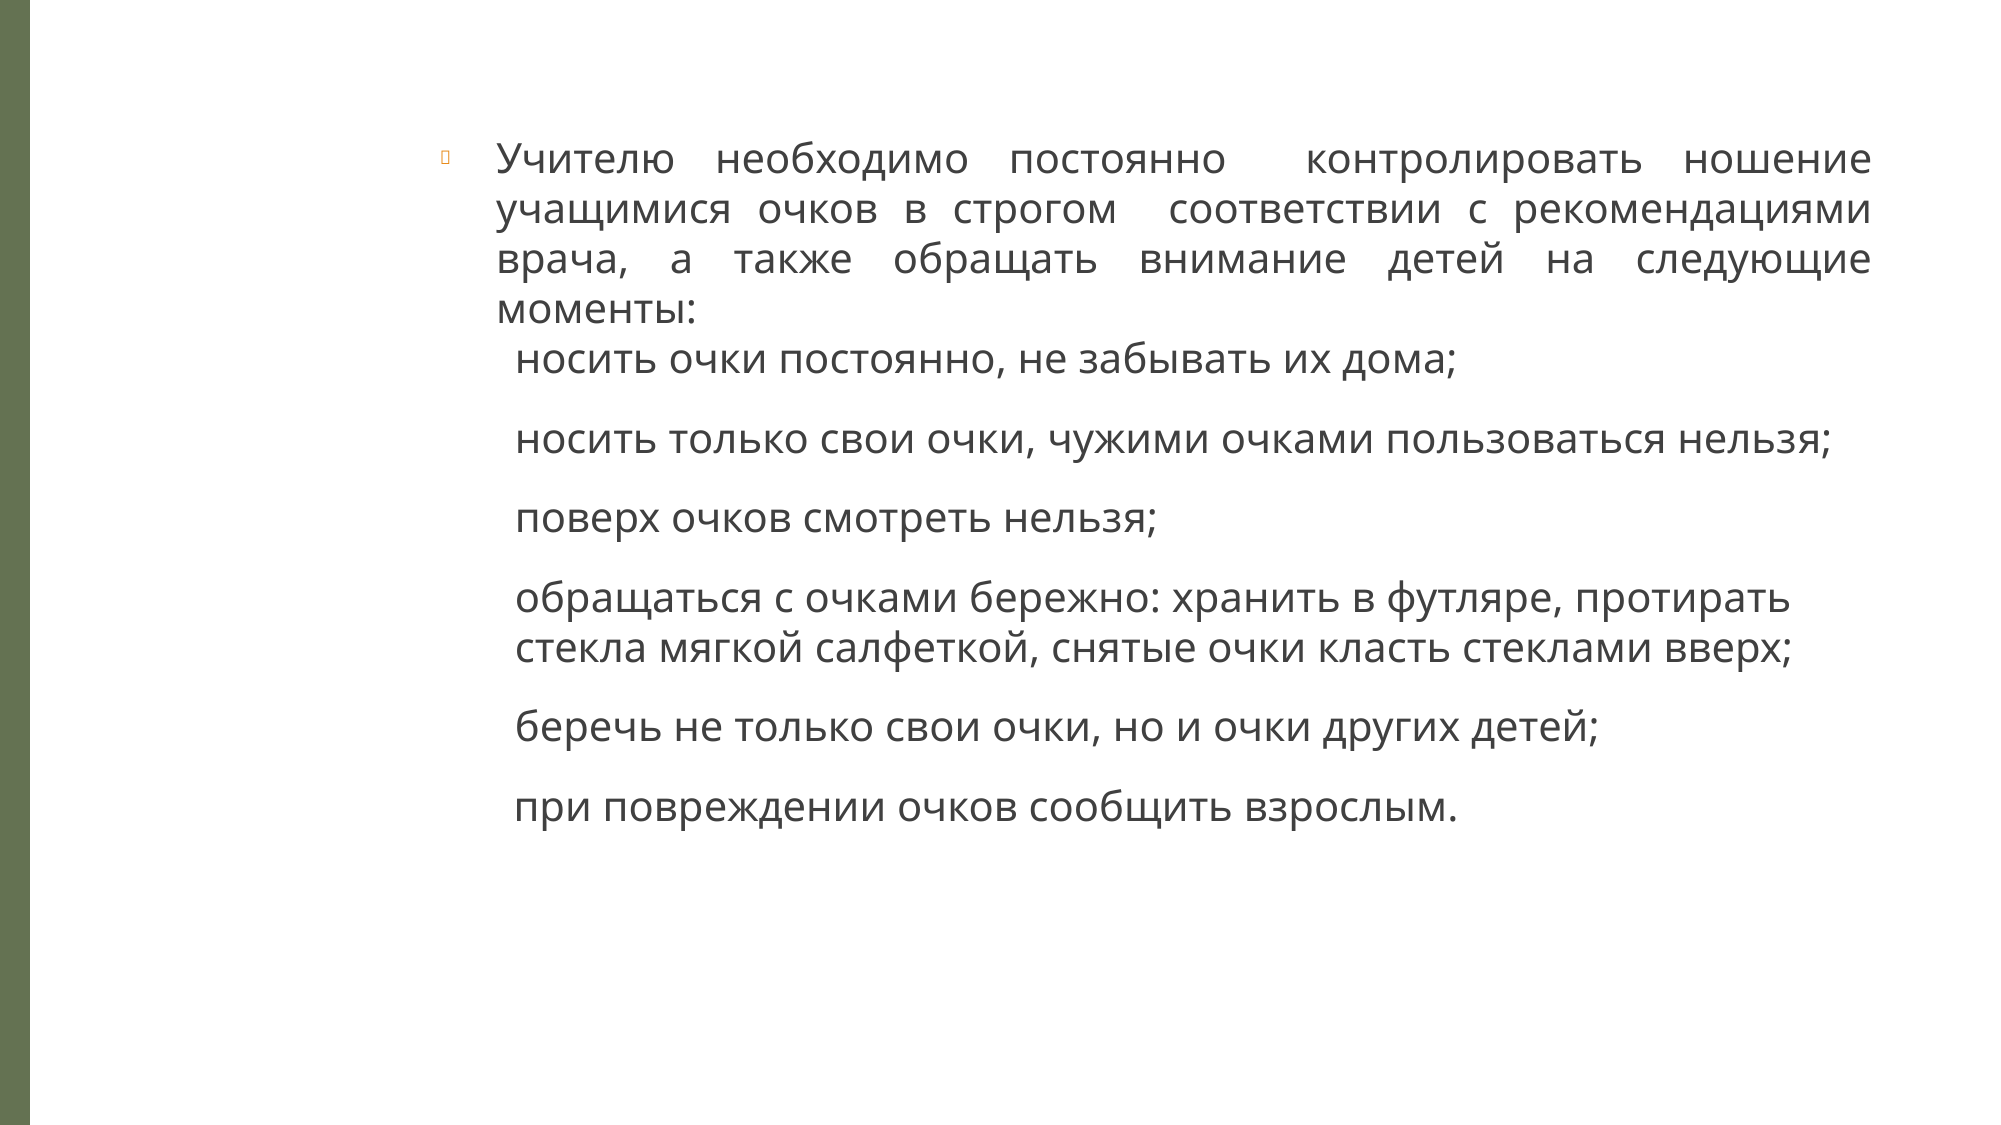

# Учителю необходимо постоянно контролировать ношение учащимися очков в строгом соответствии с рекомендациями врача, а также обращать внимание детей на следующие моменты:
носить очки постоянно, не забывать их дома;
носить только свои очки, чужими очками пользоваться нельзя;
поверх очков смотреть нельзя;
обращаться с очками бережно: хранить в футляре, протирать стекла мягкой салфеткой, снятые очки класть стеклами вверх;
беречь не только свои очки, но и очки других детей;
	при повреждении очков сообщить взрослым.